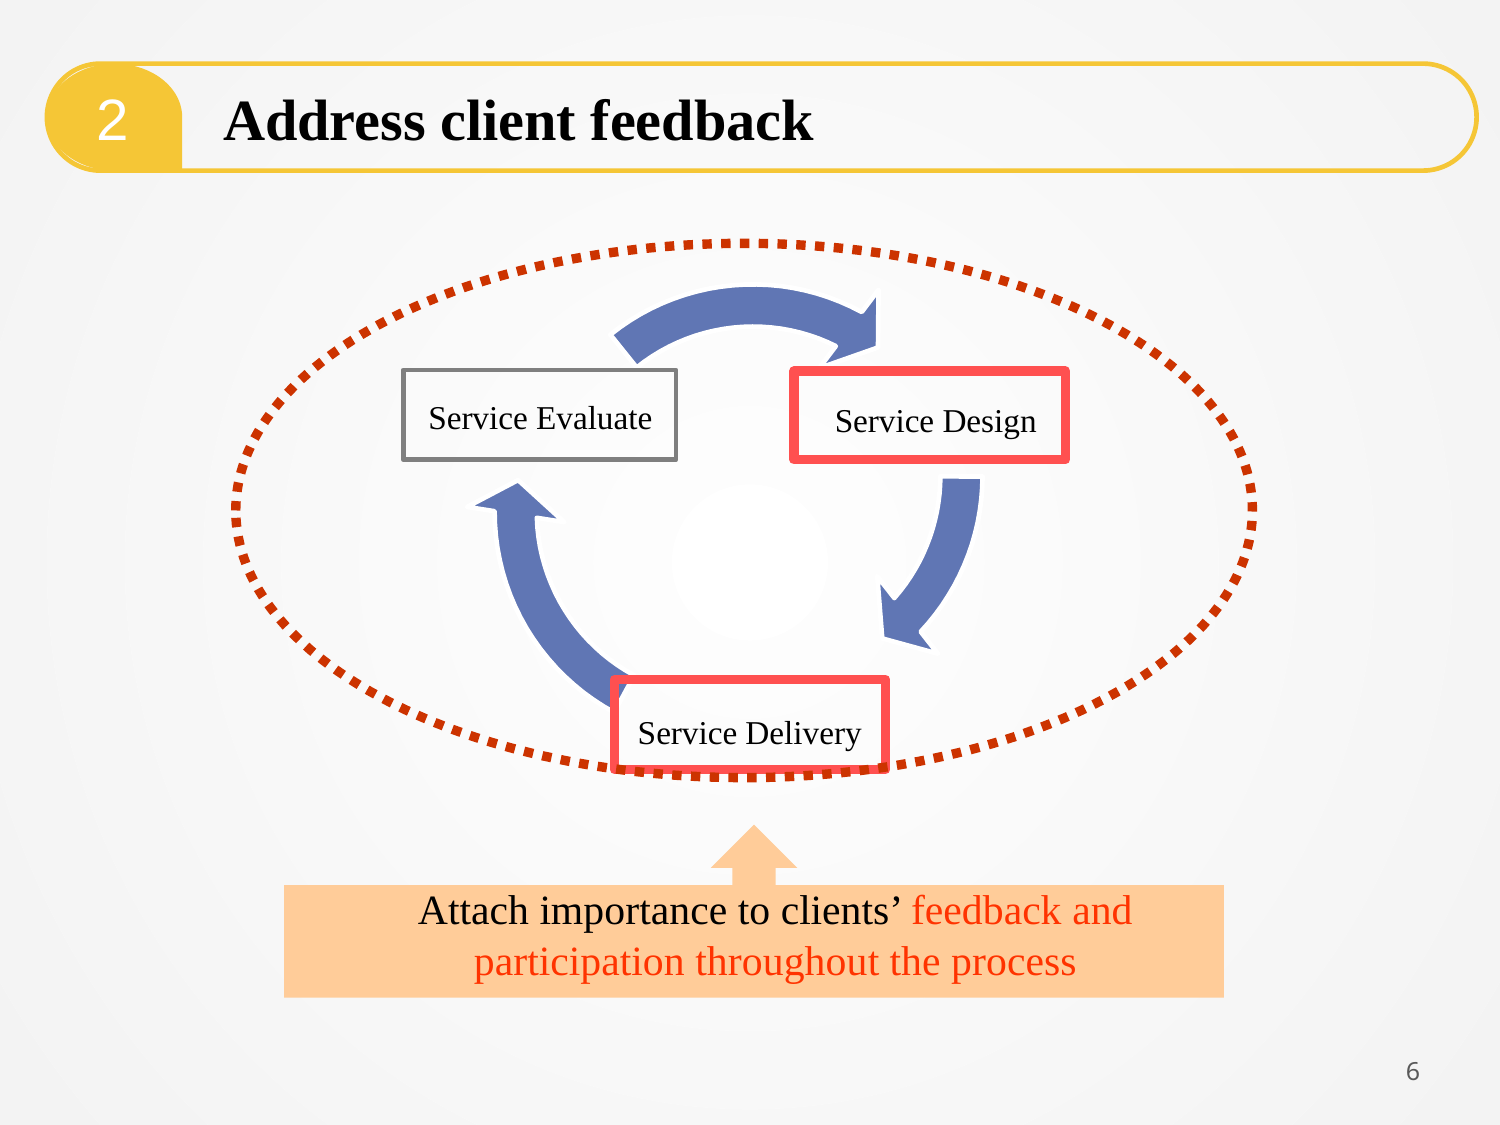

2
Address client feedback
Service Design
Service Evaluate
Service Delivery
Attach importance to clients’ feedback and participation throughout the process